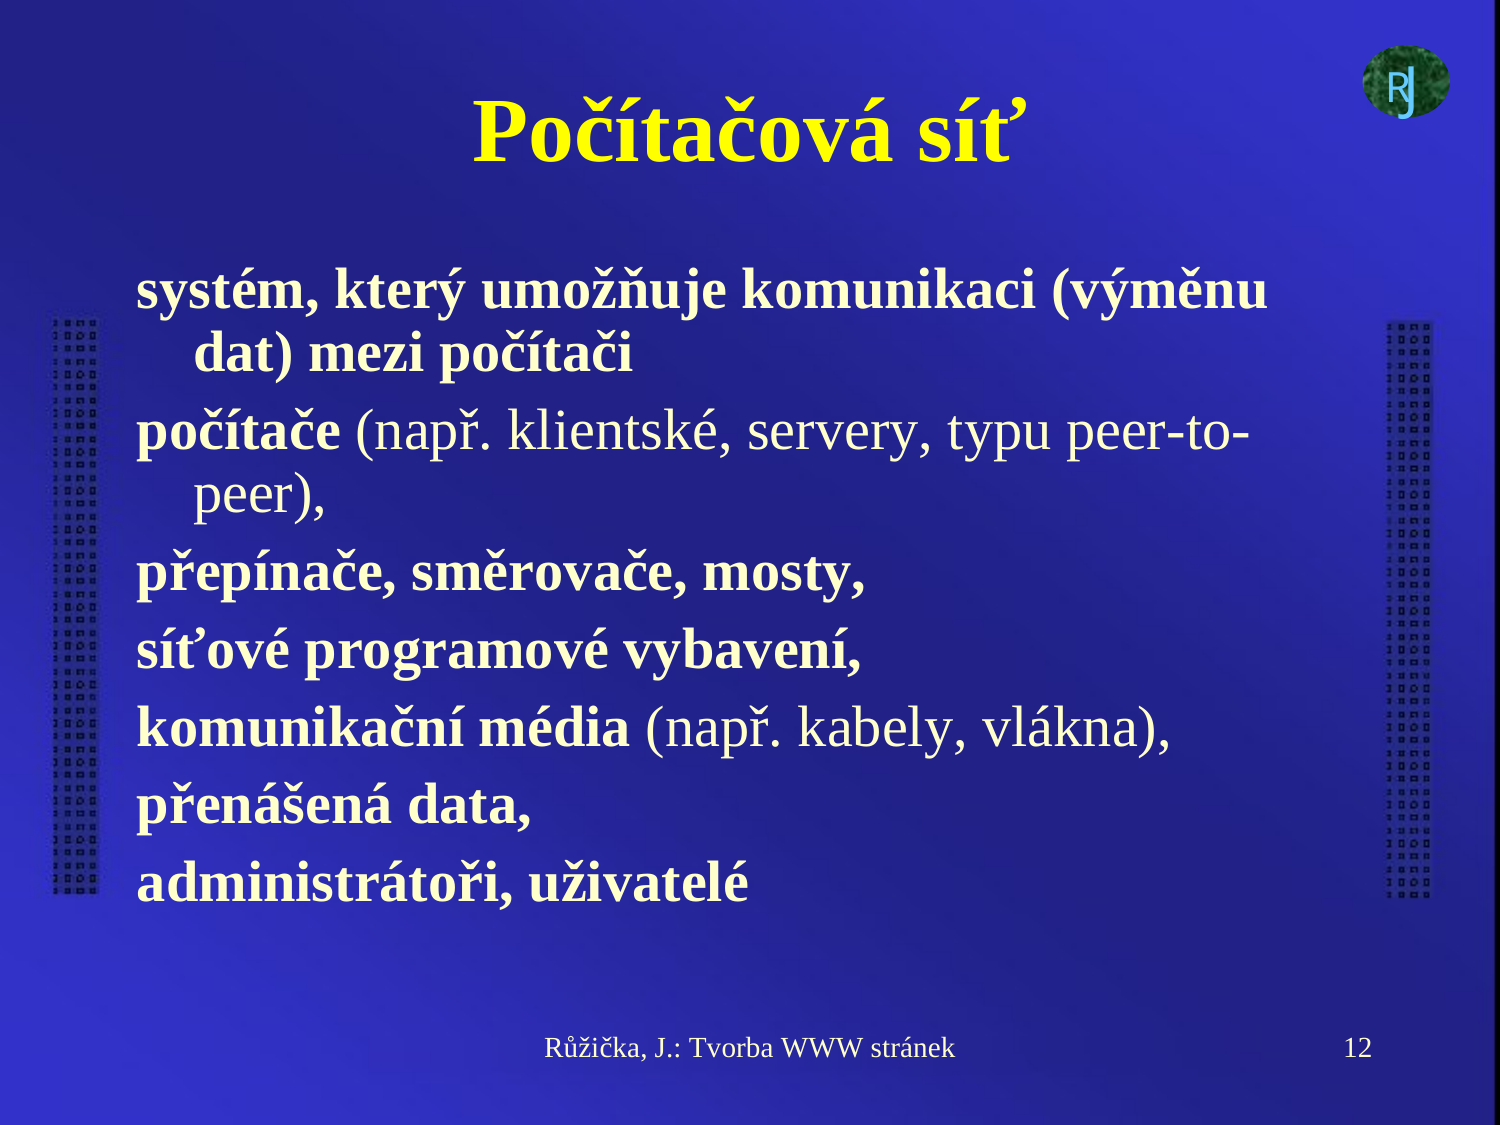

# Počítačová síť
J
R
systém, který umožňuje komunikaci (výměnu dat) mezi počítači
počítače (např. klientské, servery, typu peer-to-peer),
přepínače, směrovače, mosty,
síťové programové vybavení,
komunikační média (např. kabely, vlákna),
přenášená data,
administrátoři, uživatelé
Růžička, J.: Tvorba WWW stránek